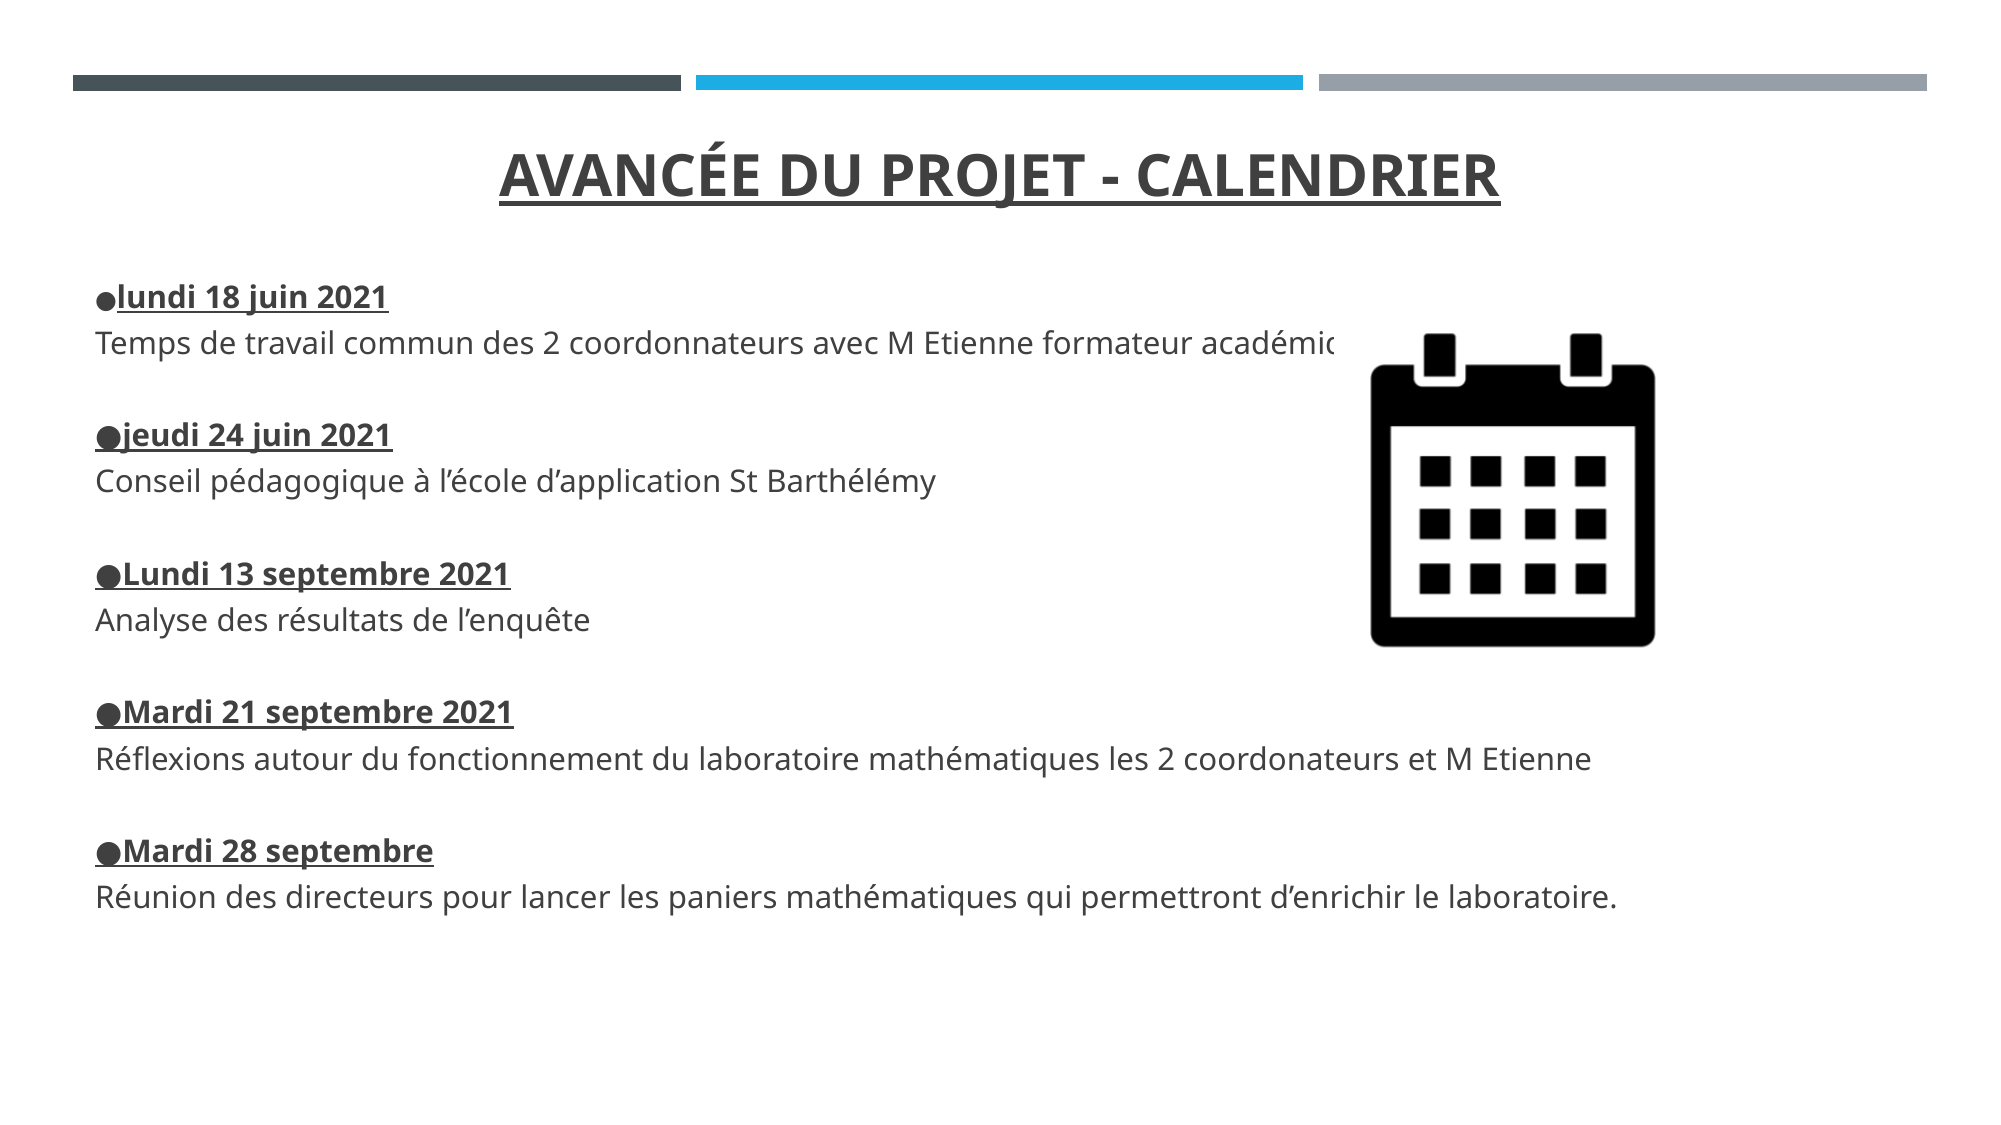

# Avancée du projet - calendrier
●lundi 18 juin 2021
Temps de travail commun des 2 coordonnateurs avec M Etienne formateur académique
●jeudi 24 juin 2021
Conseil pédagogique à l’école d’application St Barthélémy
●Lundi 13 septembre 2021
Analyse des résultats de l’enquête
●Mardi 21 septembre 2021
Réflexions autour du fonctionnement du laboratoire mathématiques les 2 coordonateurs et M Etienne
●Mardi 28 septembre
Réunion des directeurs pour lancer les paniers mathématiques qui permettront d’enrichir le laboratoire.